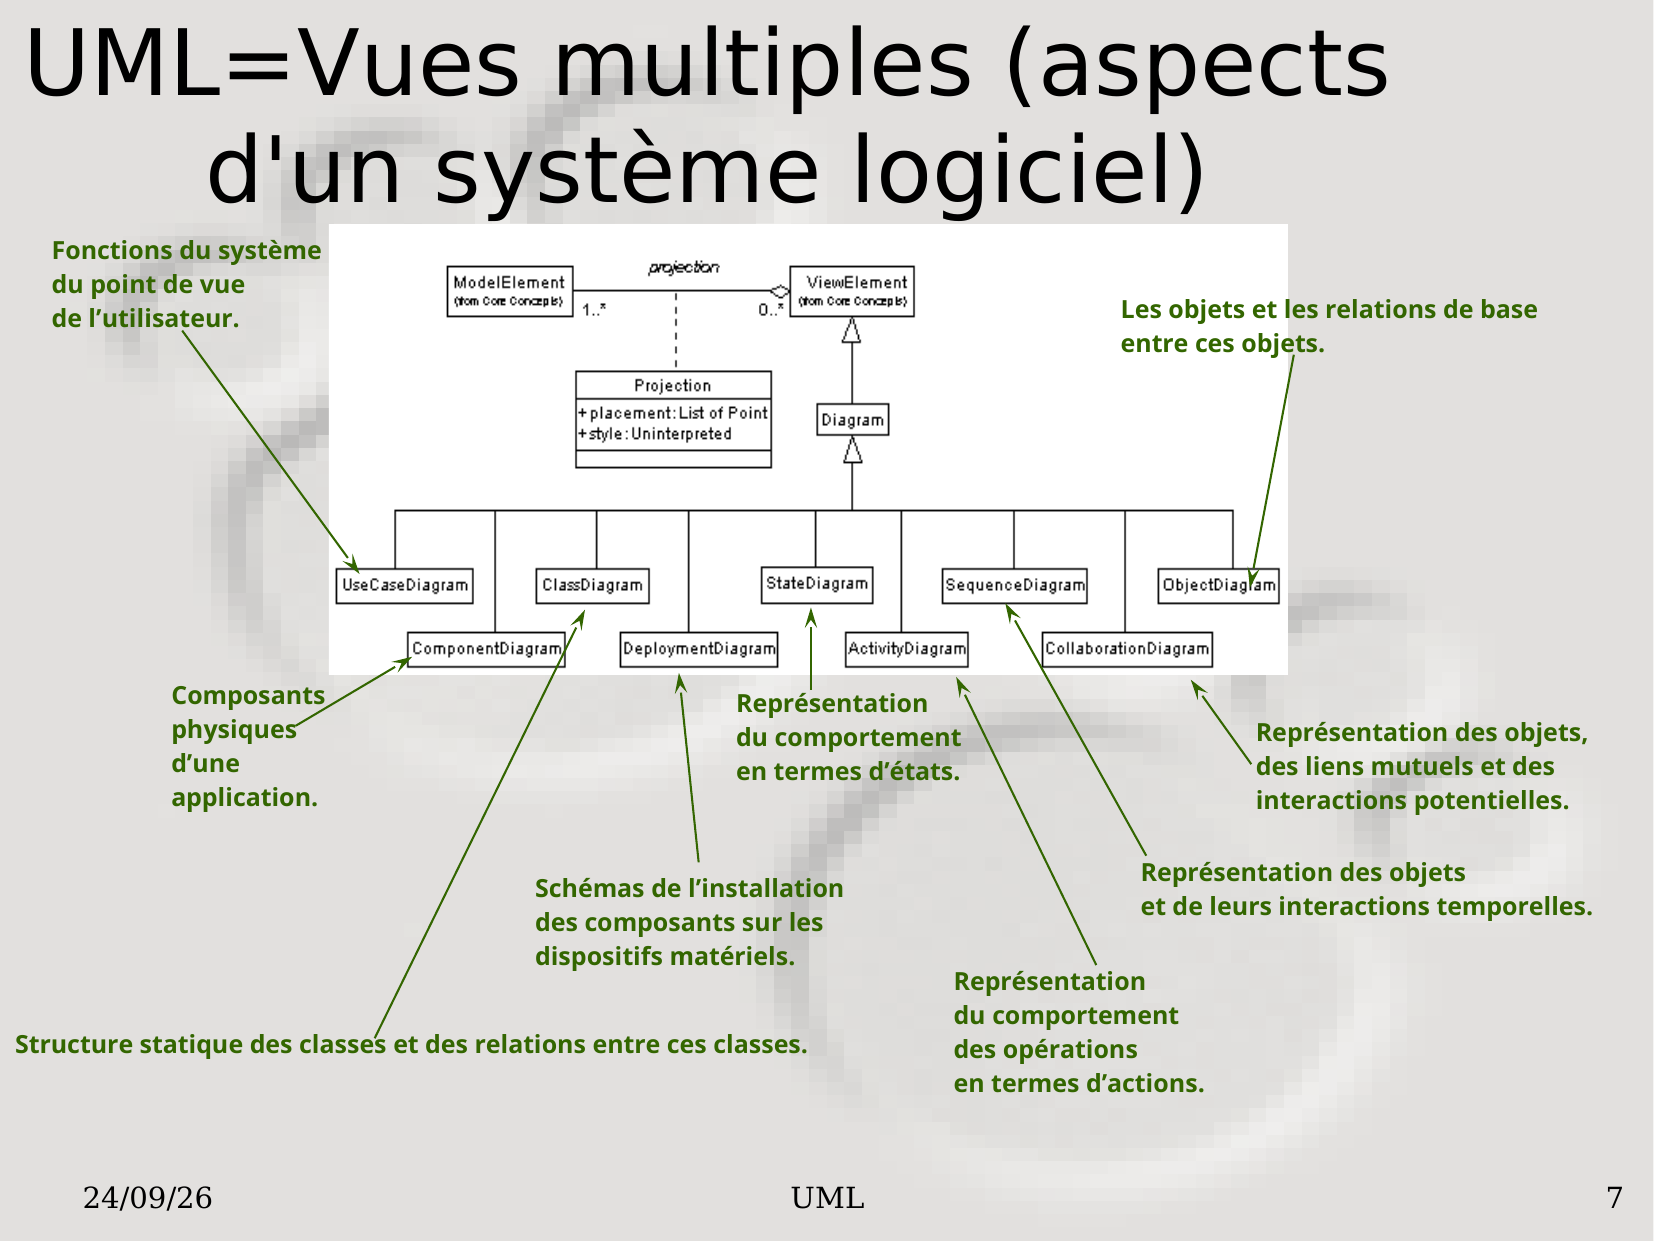

# UML=Vues multiples (aspects d'un système logiciel)
Fonctions du système
du point de vue
de l’utilisateur.
Les objets et les relations de base
entre ces objets.
Composants
physiques
d’une
application.
Représentation
du comportement
en termes d’états.
Représentation des objets,
des liens mutuels et des
interactions potentielles.
Représentation des objets
et de leurs interactions temporelles.
Schémas de l’installation
des composants sur les
dispositifs matériels.
Représentation
du comportement
des opérations
en termes d’actions.
Structure statique des classes et des relations entre ces classes.
UML
7